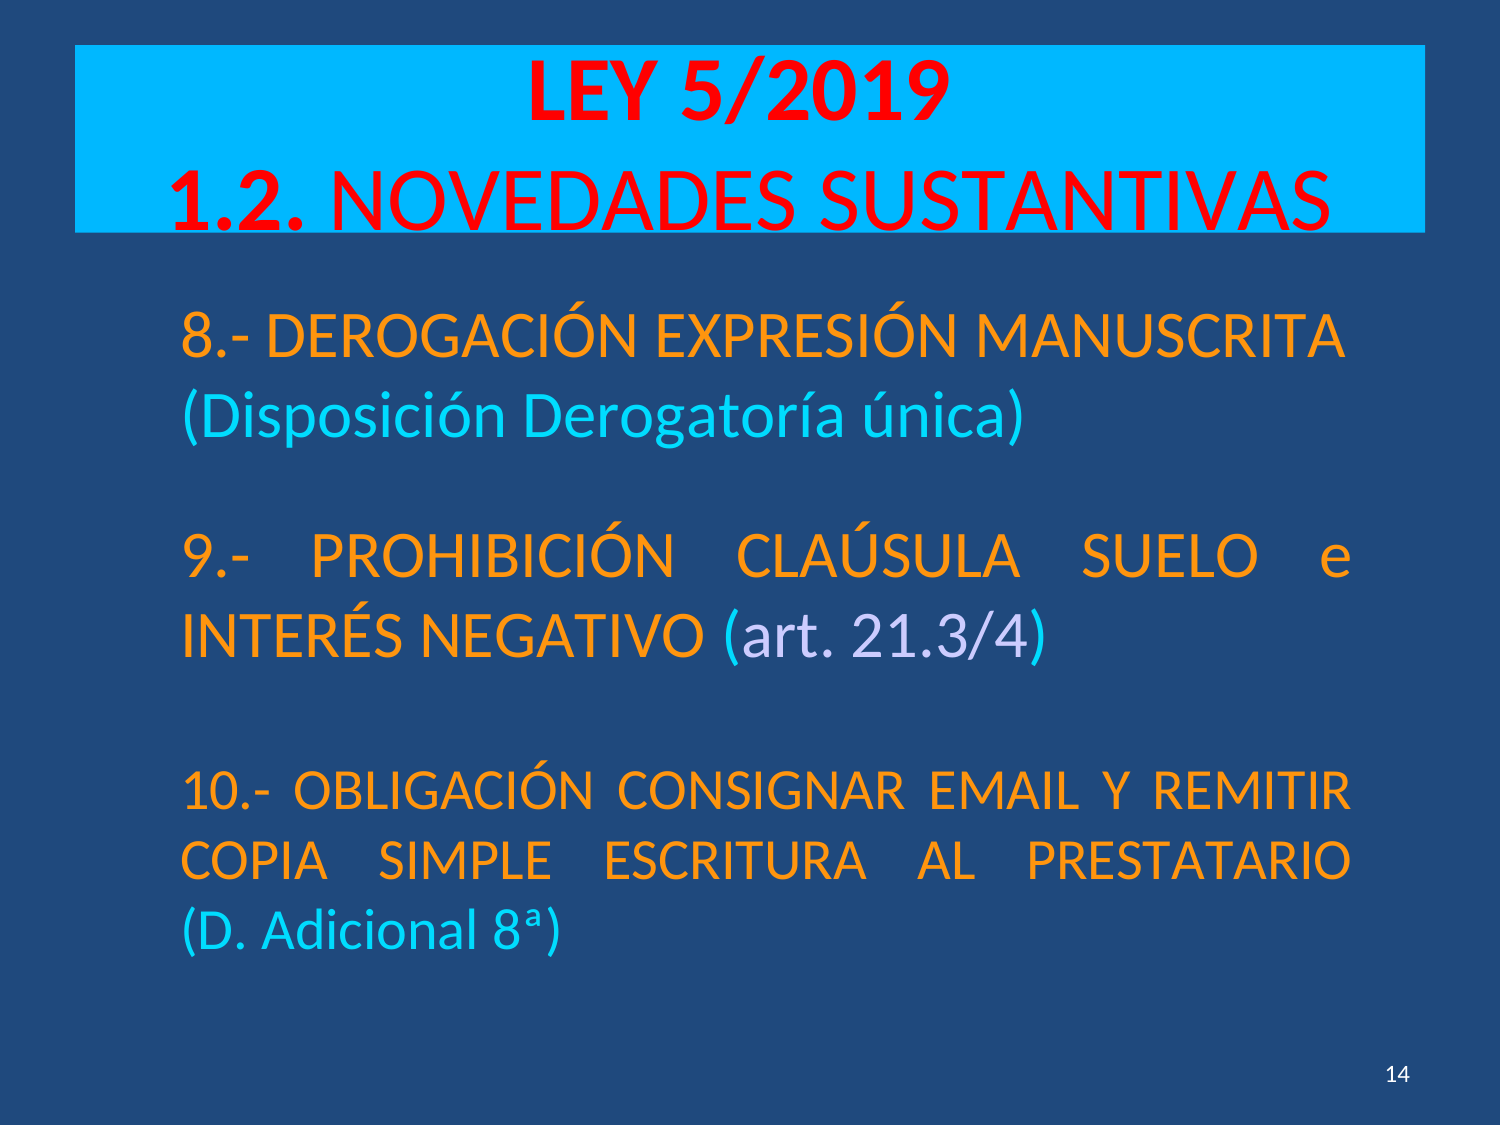

LEY 5/2019
1.2. NOVEDADES SUSTANTIVAS
8.- DEROGACIÓN EXPRESIÓN MANUSCRITA
(Disposición Derogatoría única)
9.- PROHIBICIÓN CLAÚSULA SUELO e INTERÉS NEGATIVO (art. 21.3/4)
10.- OBLIGACIÓN CONSIGNAR EMAIL Y REMITIR COPIA SIMPLE ESCRITURA AL PRESTATARIO (D. Adicional 8ª)